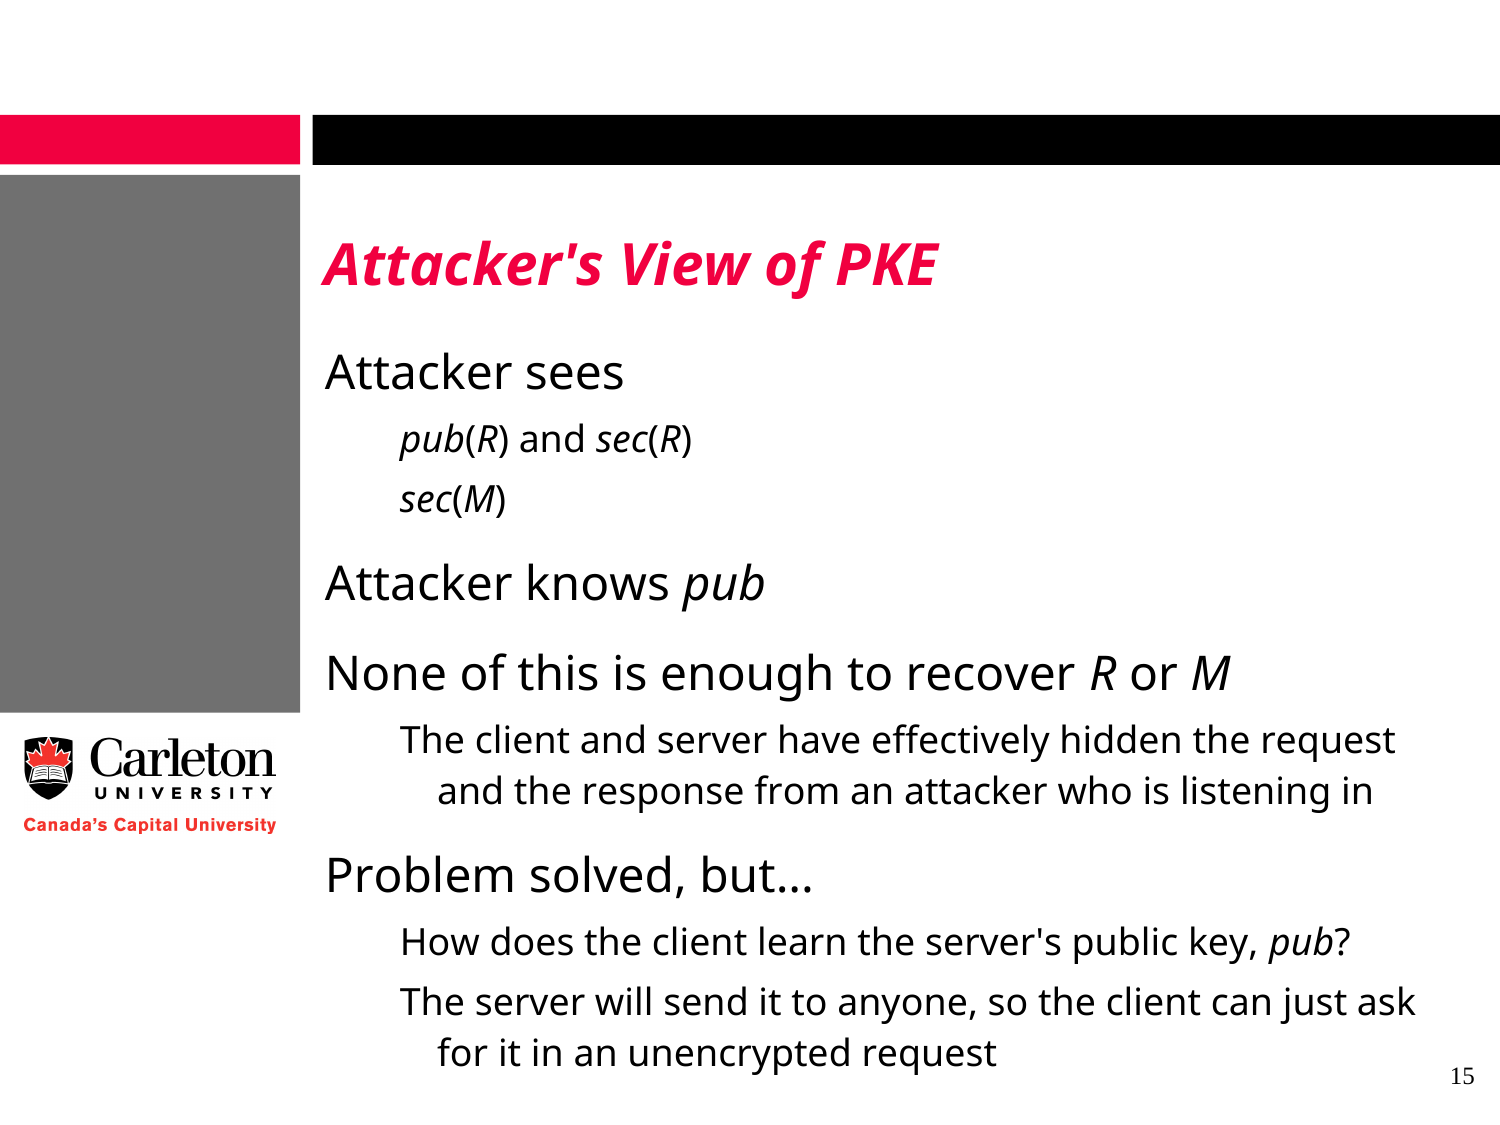

# Attacker's View of PKE
Attacker sees
pub(R) and sec(R)
sec(M)
Attacker knows pub
None of this is enough to recover R or M
The client and server have effectively hidden the request and the response from an attacker who is listening in
Problem solved, but...
How does the client learn the server's public key, pub?
The server will send it to anyone, so the client can just ask for it in an unencrypted request
15